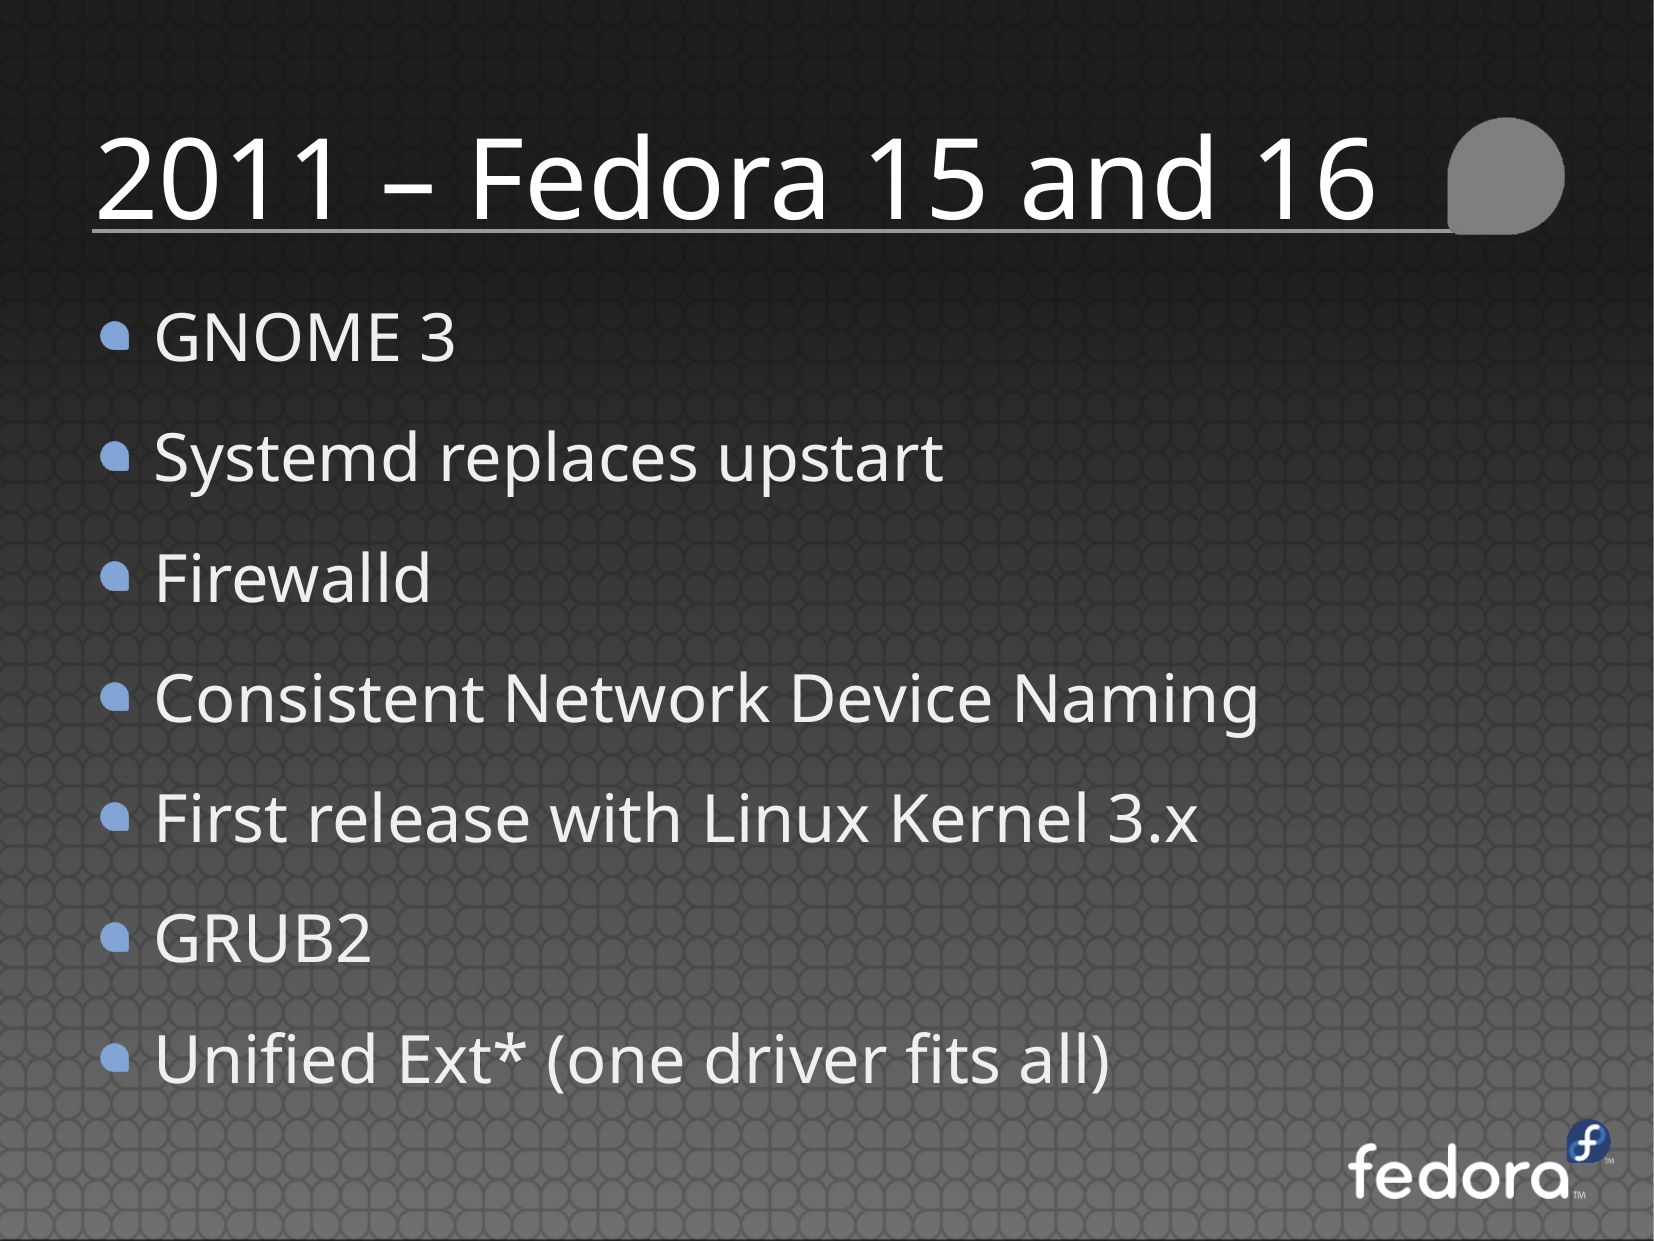

2011 – Fedora 15 and 16
# GNOME 3
Systemd replaces upstart
Firewalld
Consistent Network Device Naming
First release with Linux Kernel 3.x
GRUB2
Unified Ext* (one driver fits all)